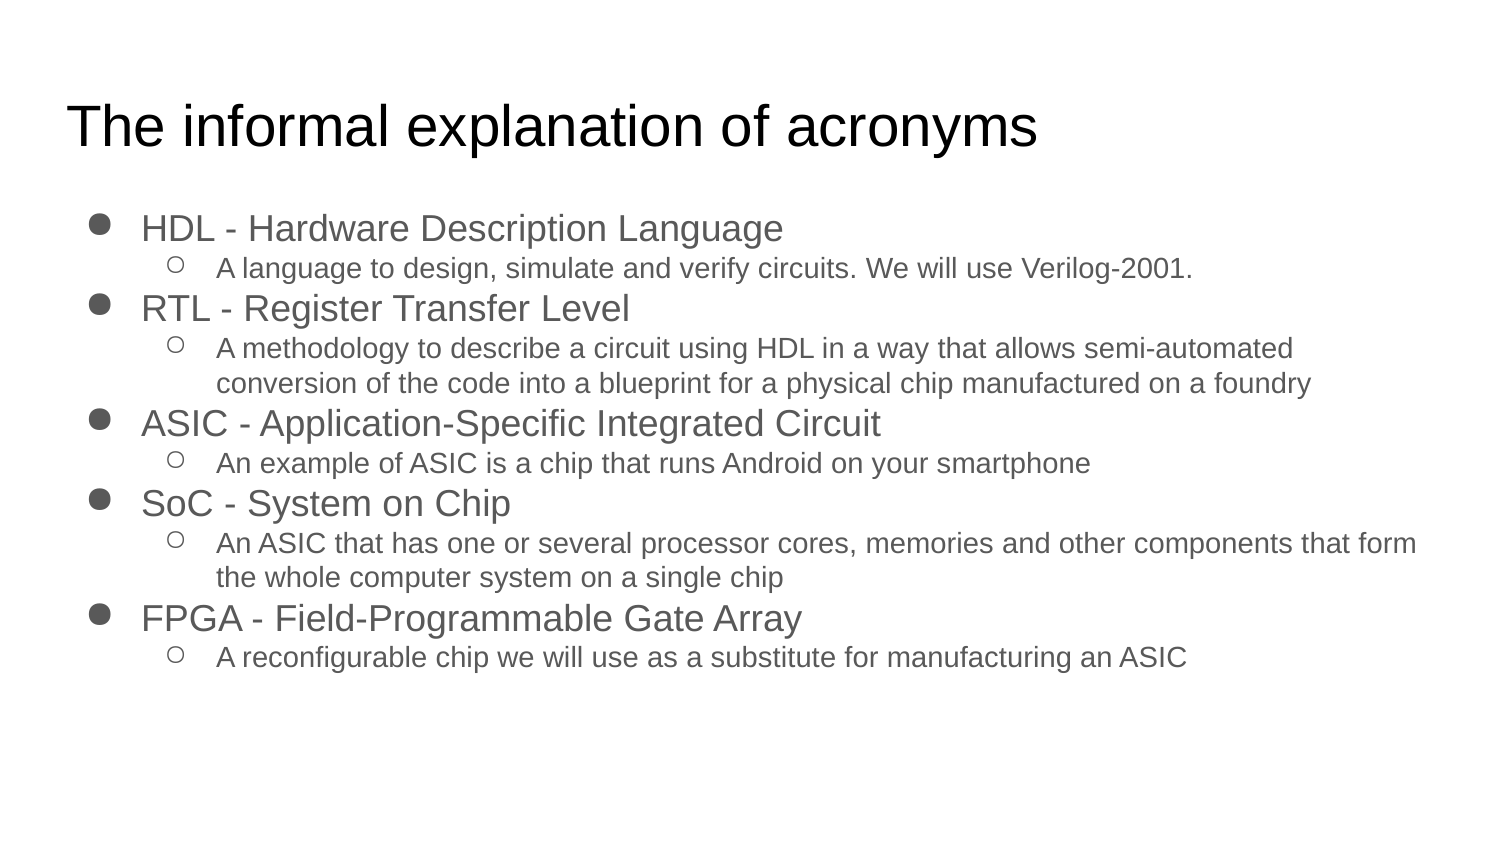

# The informal explanation of acronyms
HDL - Hardware Description Language
A language to design, simulate and verify circuits. We will use Verilog-2001.
RTL - Register Transfer Level
A methodology to describe a circuit using HDL in a way that allows semi-automated conversion of the code into a blueprint for a physical chip manufactured on a foundry
ASIC - Application-Specific Integrated Circuit
An example of ASIC is a chip that runs Android on your smartphone
SoC - System on Chip
An ASIC that has one or several processor cores, memories and other components that form the whole computer system on a single chip
FPGA - Field-Programmable Gate Array
A reconfigurable chip we will use as a substitute for manufacturing an ASIC